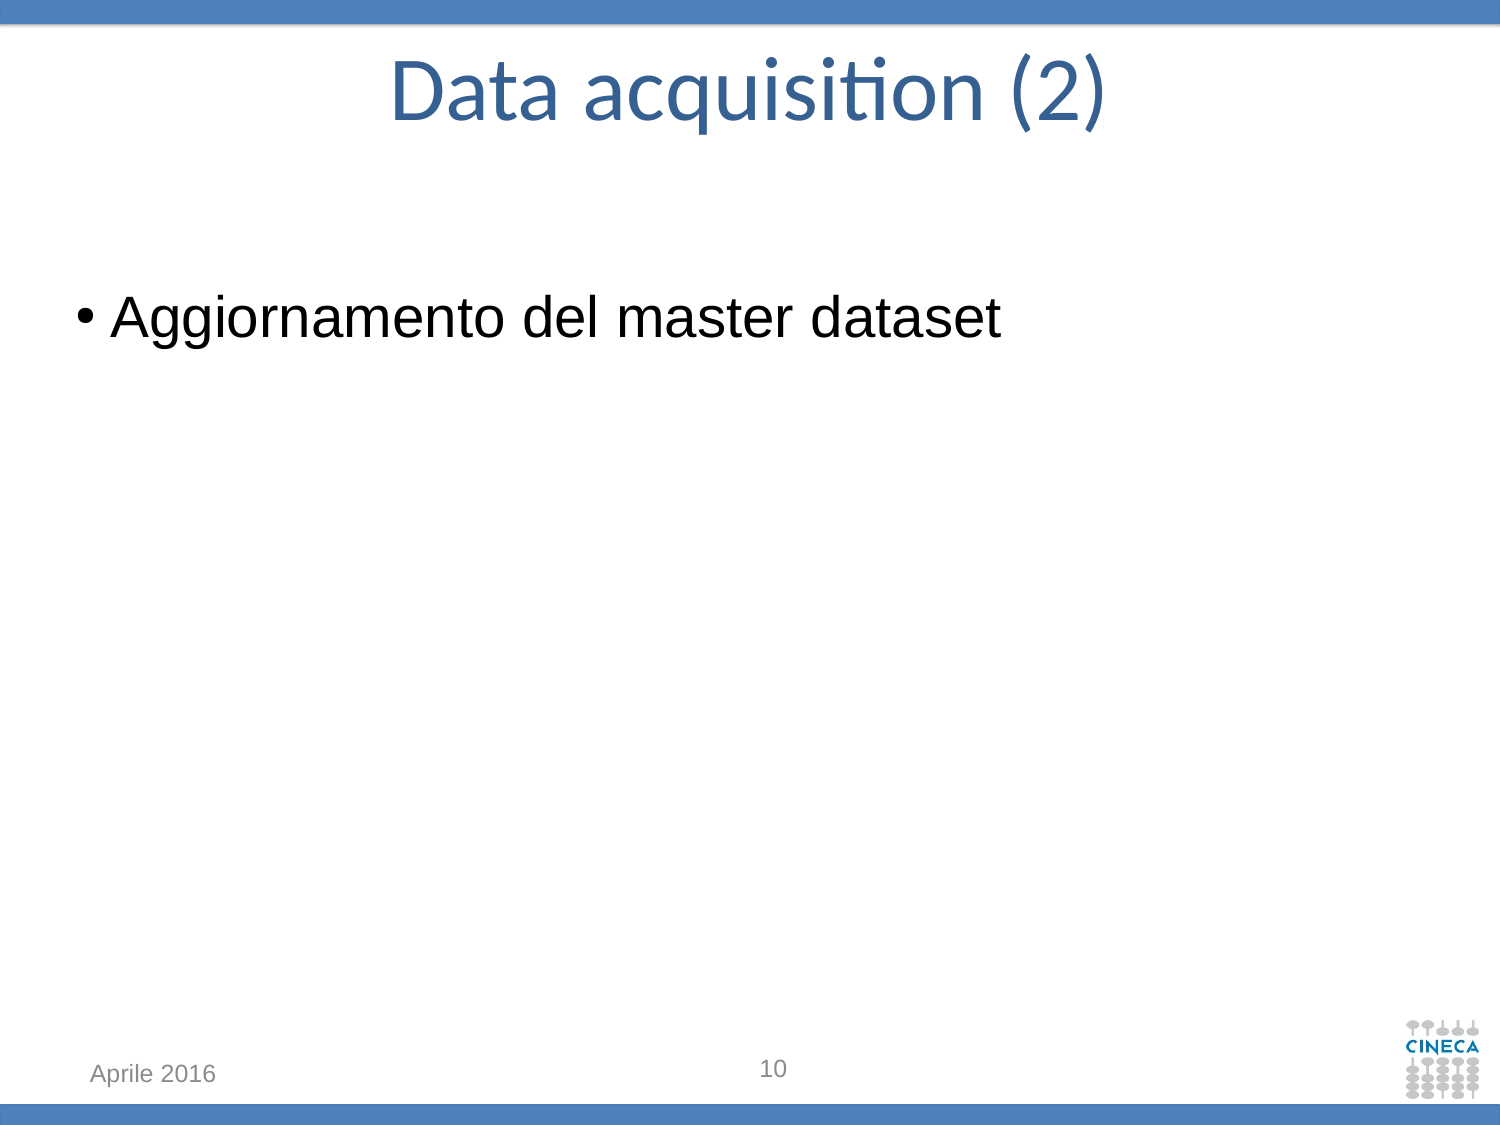

Data acquisition (2)
Aggiornamento del master dataset
Aprile 2016